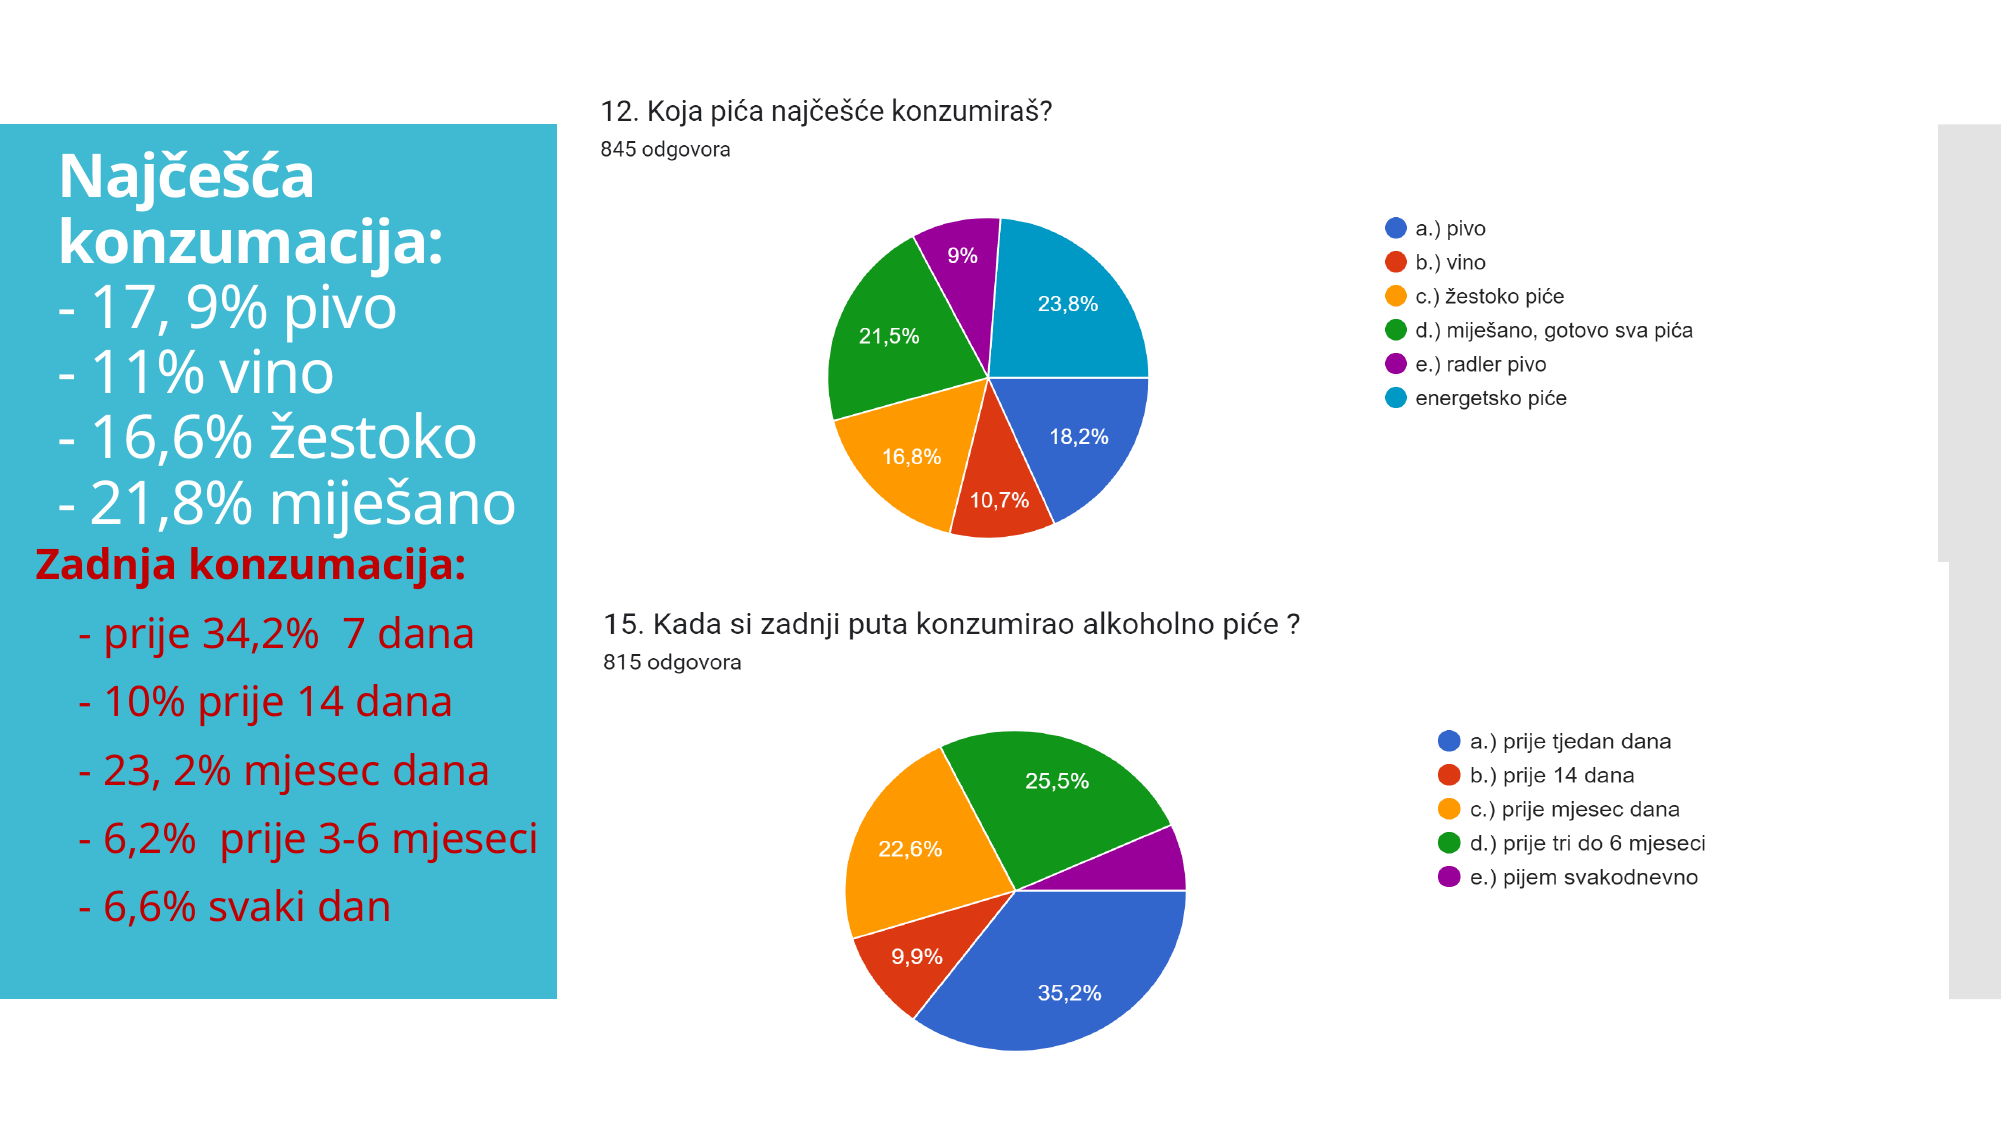

# Najčešća konzumacija: - 17, 9% pivo - 11% vino - 16,6% žestoko - 21,8% miješano
Zadnja konzumacija:
- prije 34,2% 7 dana
- 10% prije 14 dana
- 23, 2% mjesec dana
- 6,2% prije 3-6 mjeseci
- 6,6% svaki dan